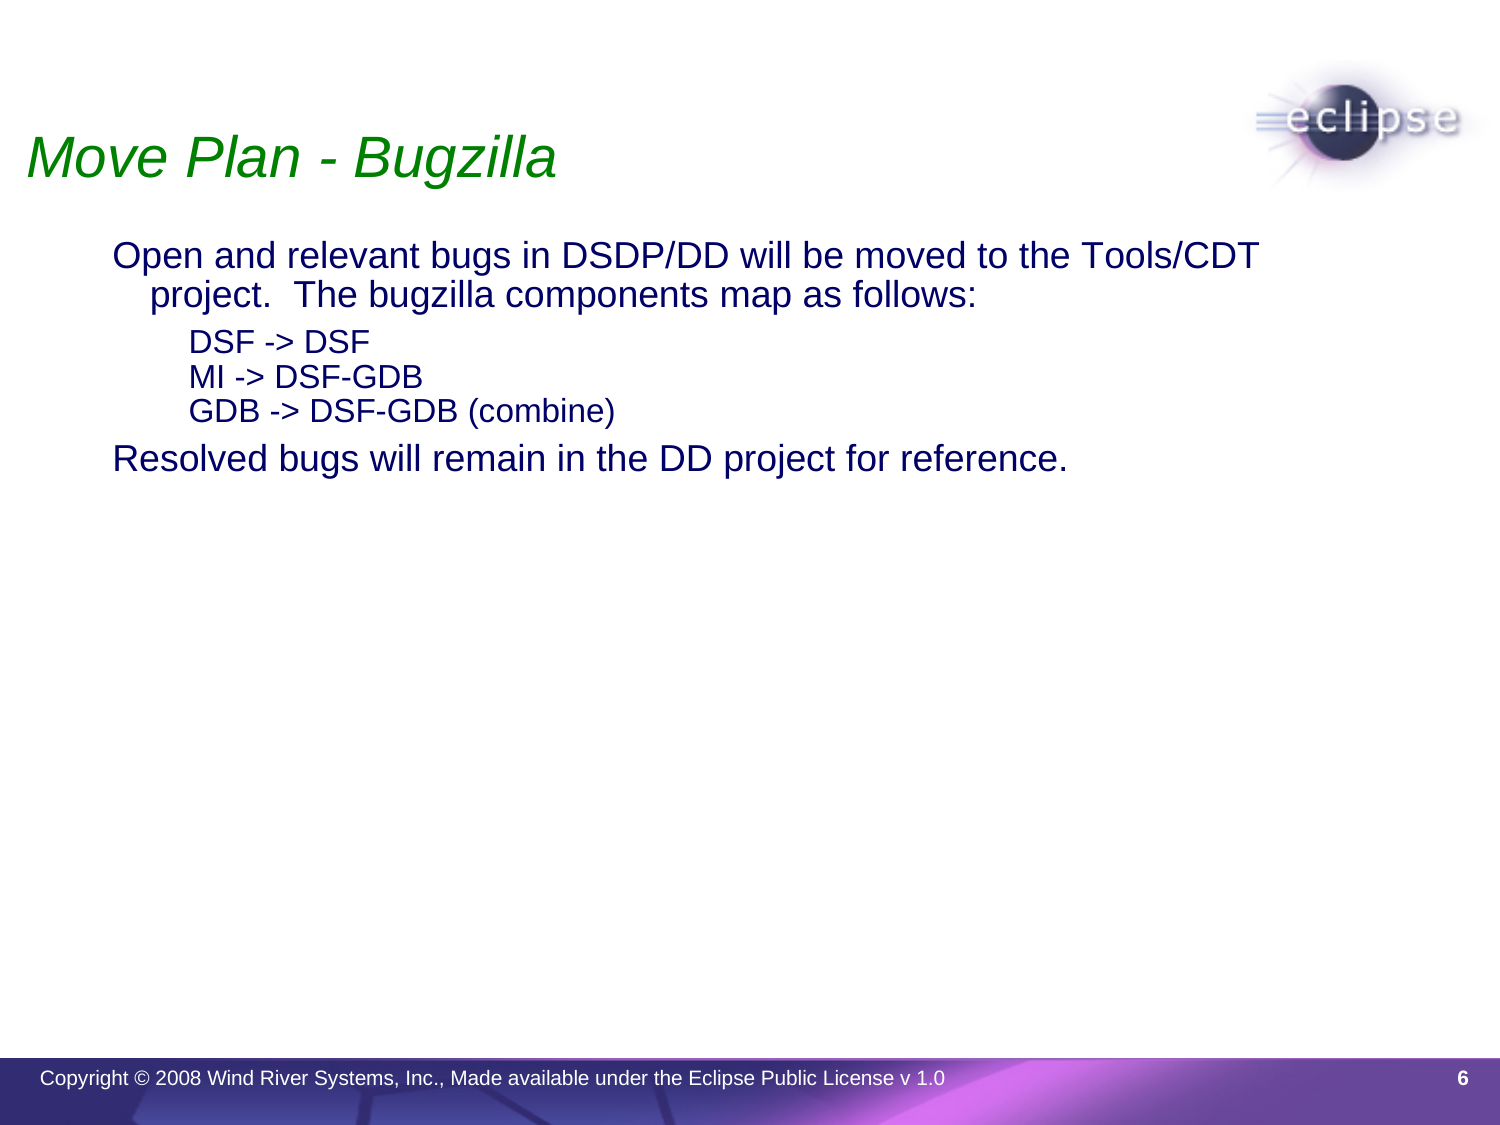

# Move Plan - Bugzilla
Open and relevant bugs in DSDP/DD will be moved to the Tools/CDT project. The bugzilla components map as follows:
DSF -> DSF
MI -> DSF-GDB
GDB -> DSF-GDB (combine)
Resolved bugs will remain in the DD project for reference.
6